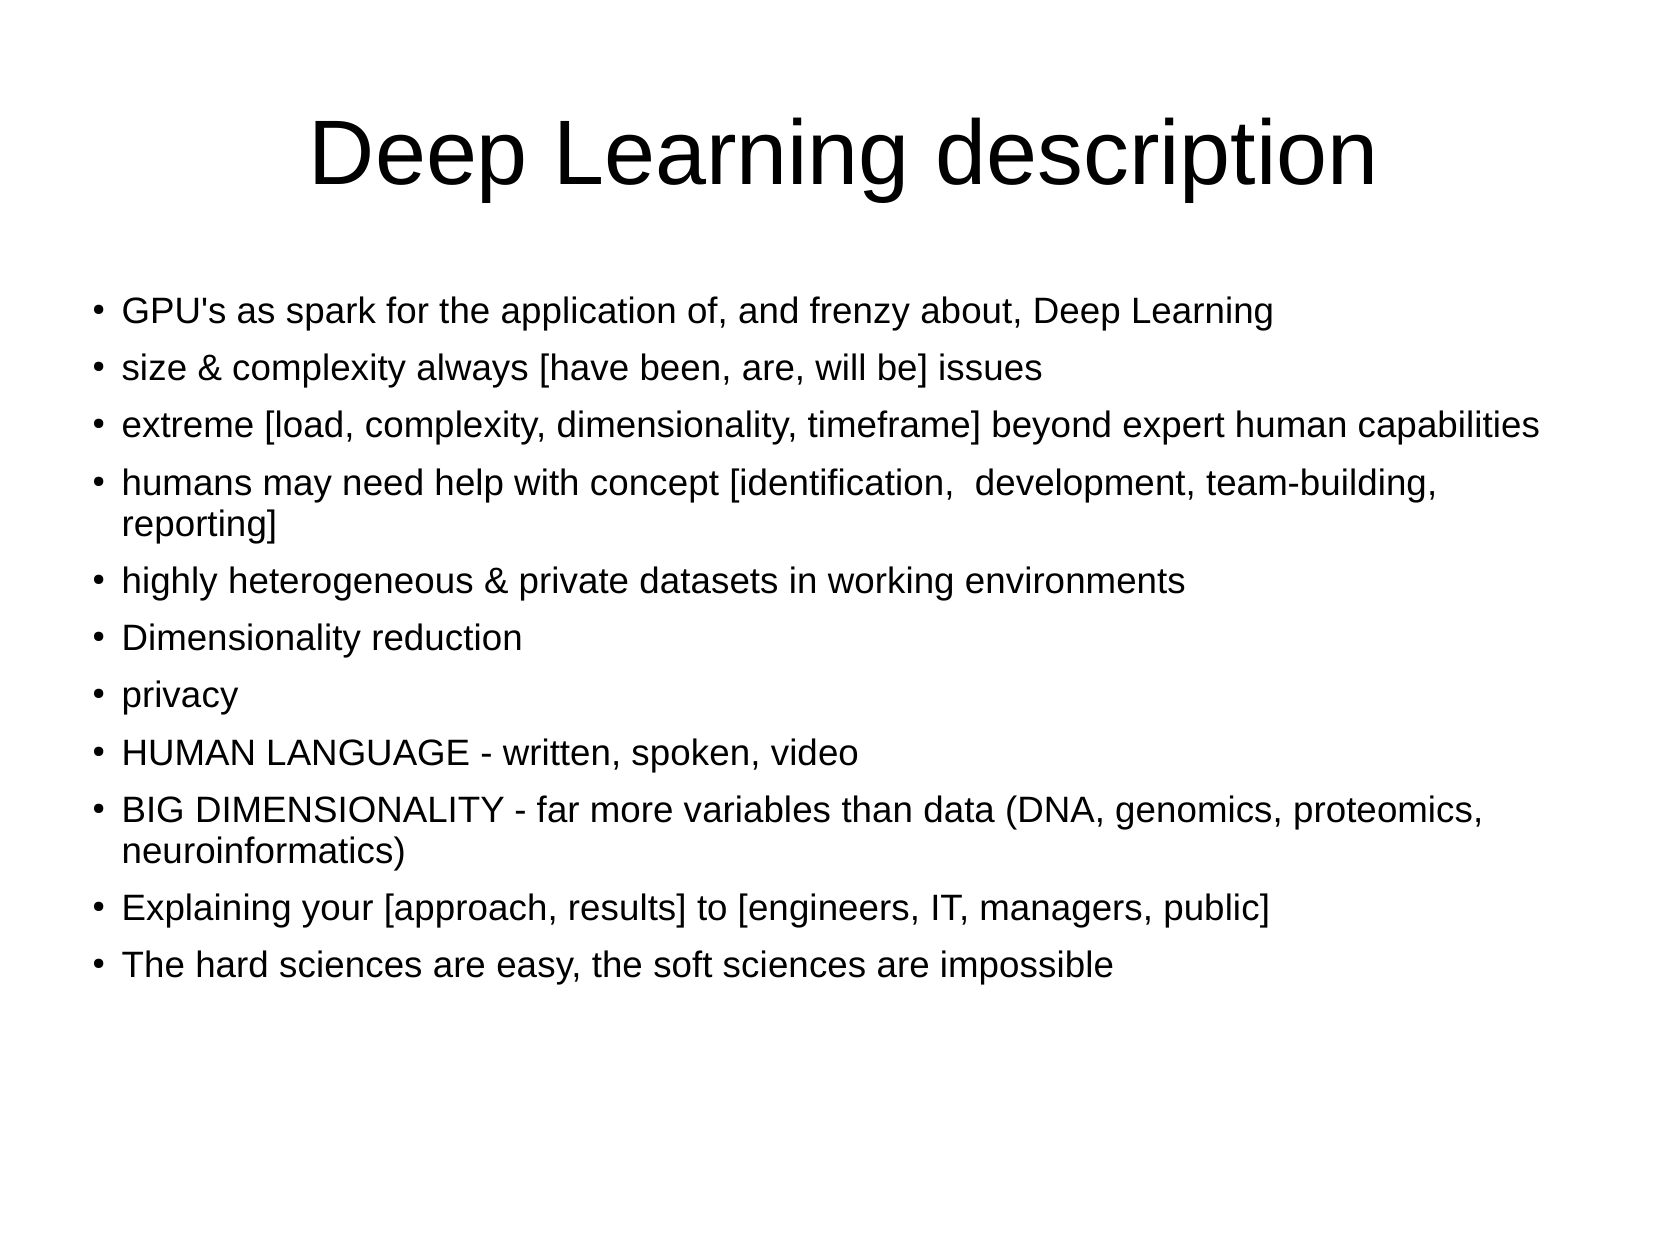

# Deep Learning description
GPU's as spark for the application of, and frenzy about, Deep Learning
size & complexity always [have been, are, will be] issues
extreme [load, complexity, dimensionality, timeframe] beyond expert human capabilities
humans may need help with concept [identification, development, team-building, reporting]
highly heterogeneous & private datasets in working environments
Dimensionality reduction
privacy
HUMAN LANGUAGE - written, spoken, video
BIG DIMENSIONALITY - far more variables than data (DNA, genomics, proteomics, neuroinformatics)
Explaining your [approach, results] to [engineers, IT, managers, public]
The hard sciences are easy, the soft sciences are impossible